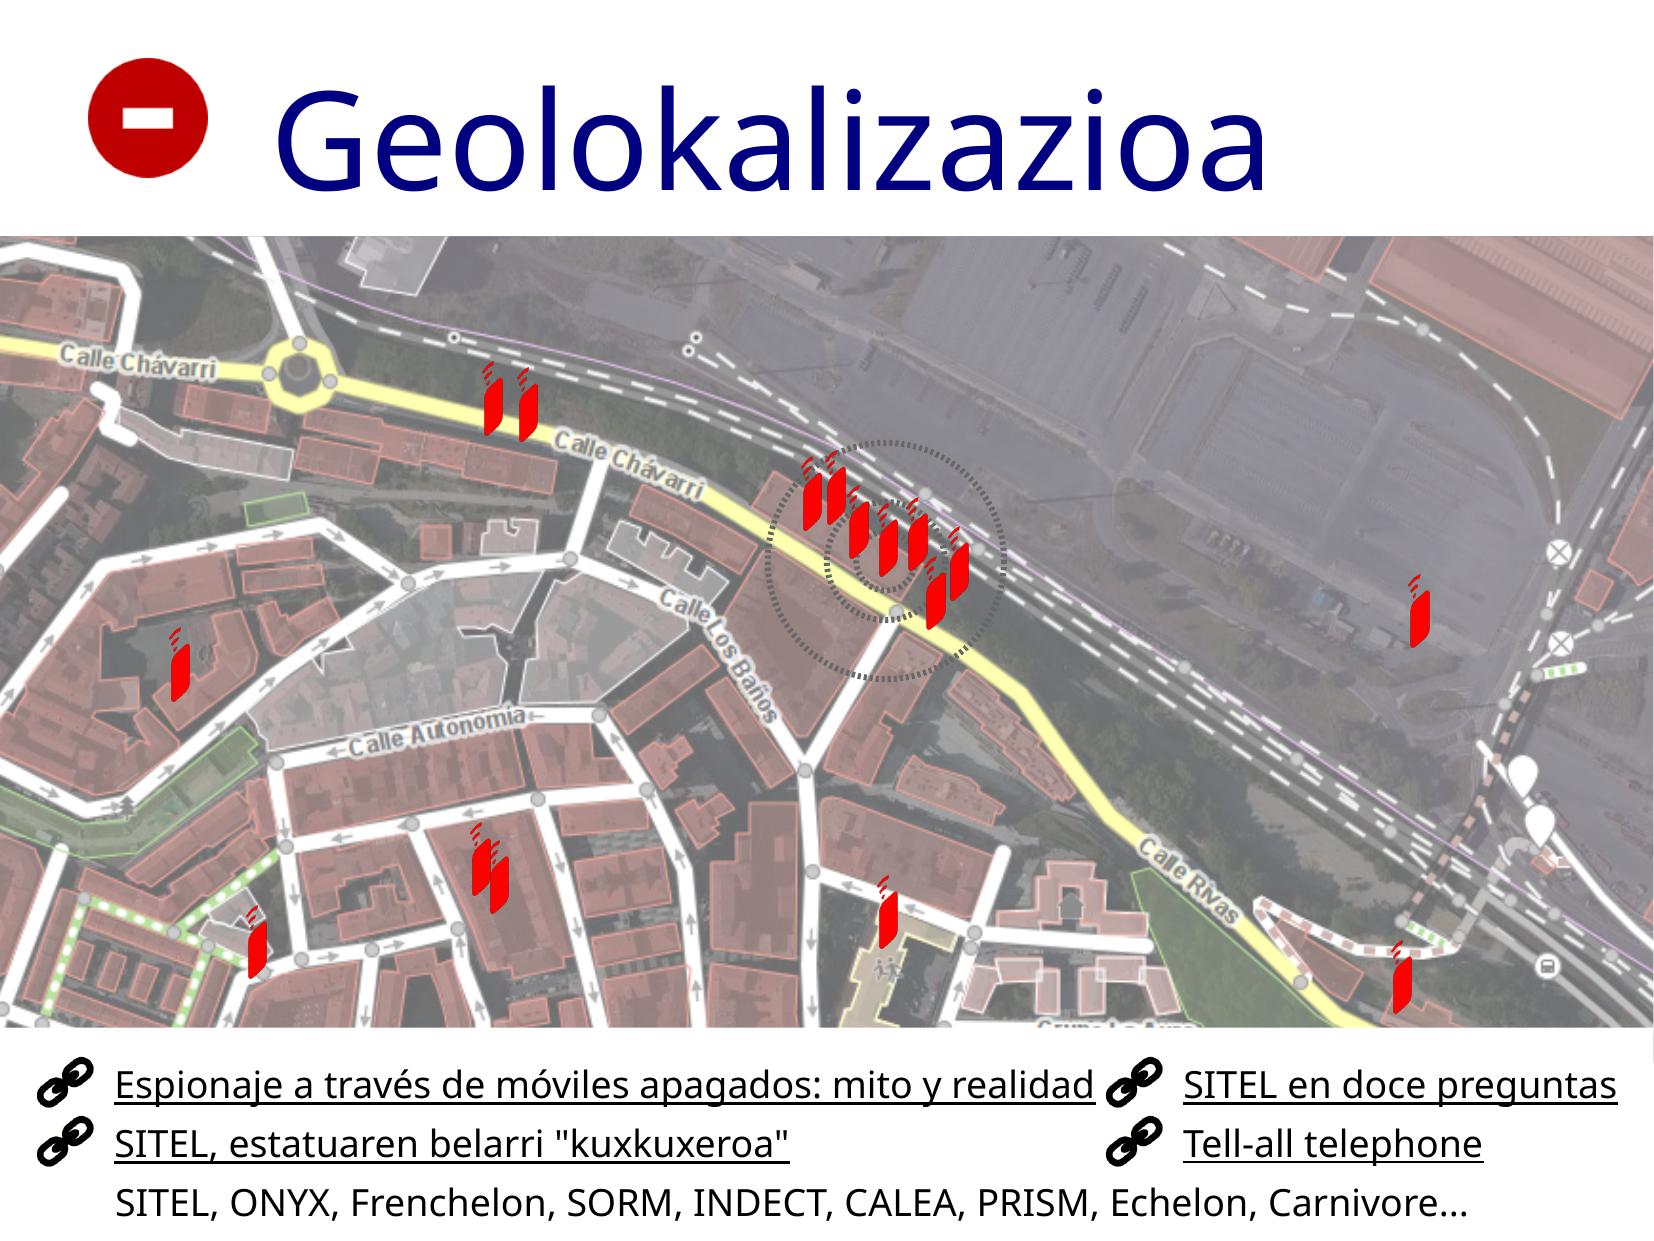

Geolokalizazioa
SITEL en doce preguntas
Espionaje a través de móviles apagados: mito y realidad
Tell-all telephone
SITEL, estatuaren belarri "kuxkuxeroa"
SITEL, ONYX, Frenchelon, SORM, INDECT, CALEA, PRISM, Echelon, Carnivore...